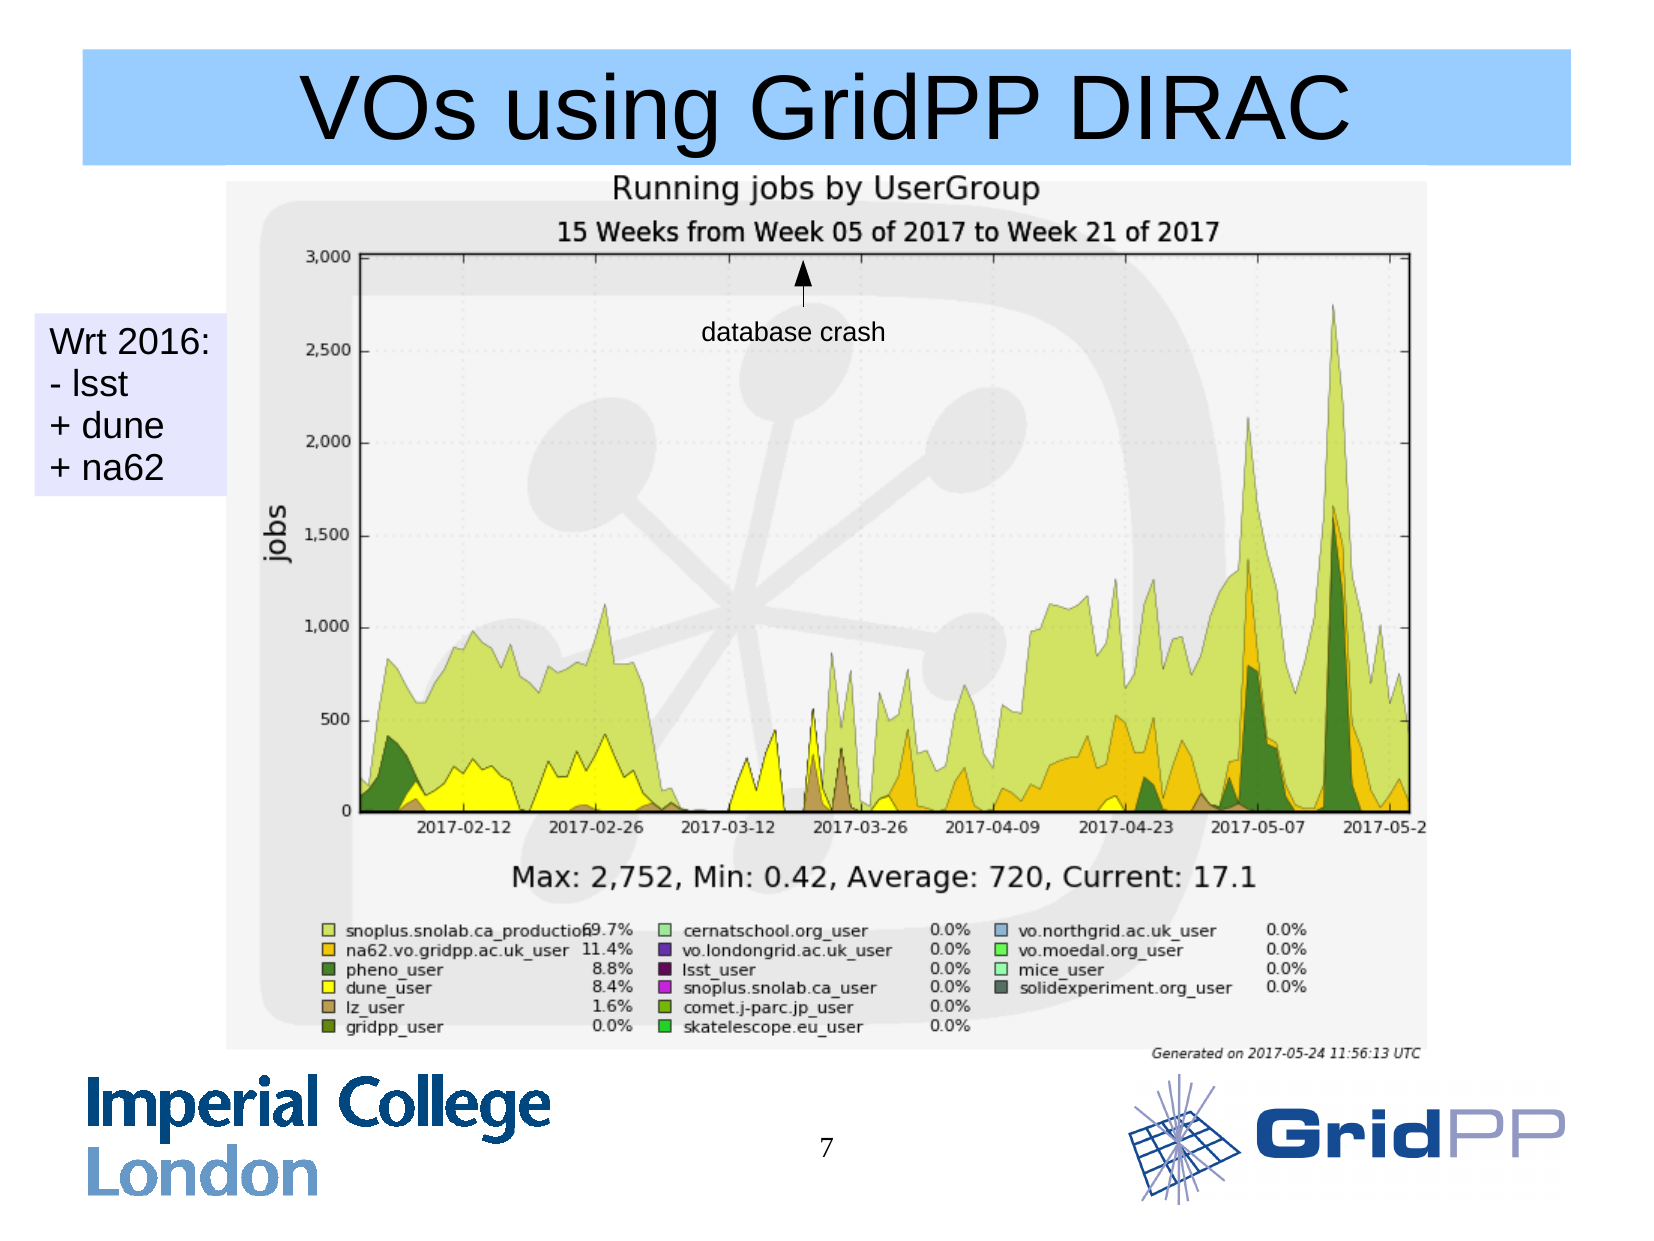

# VOs using GridPP DIRAC
database crash
Wrt 2016:
- lsst
+ dune
+ na62
7